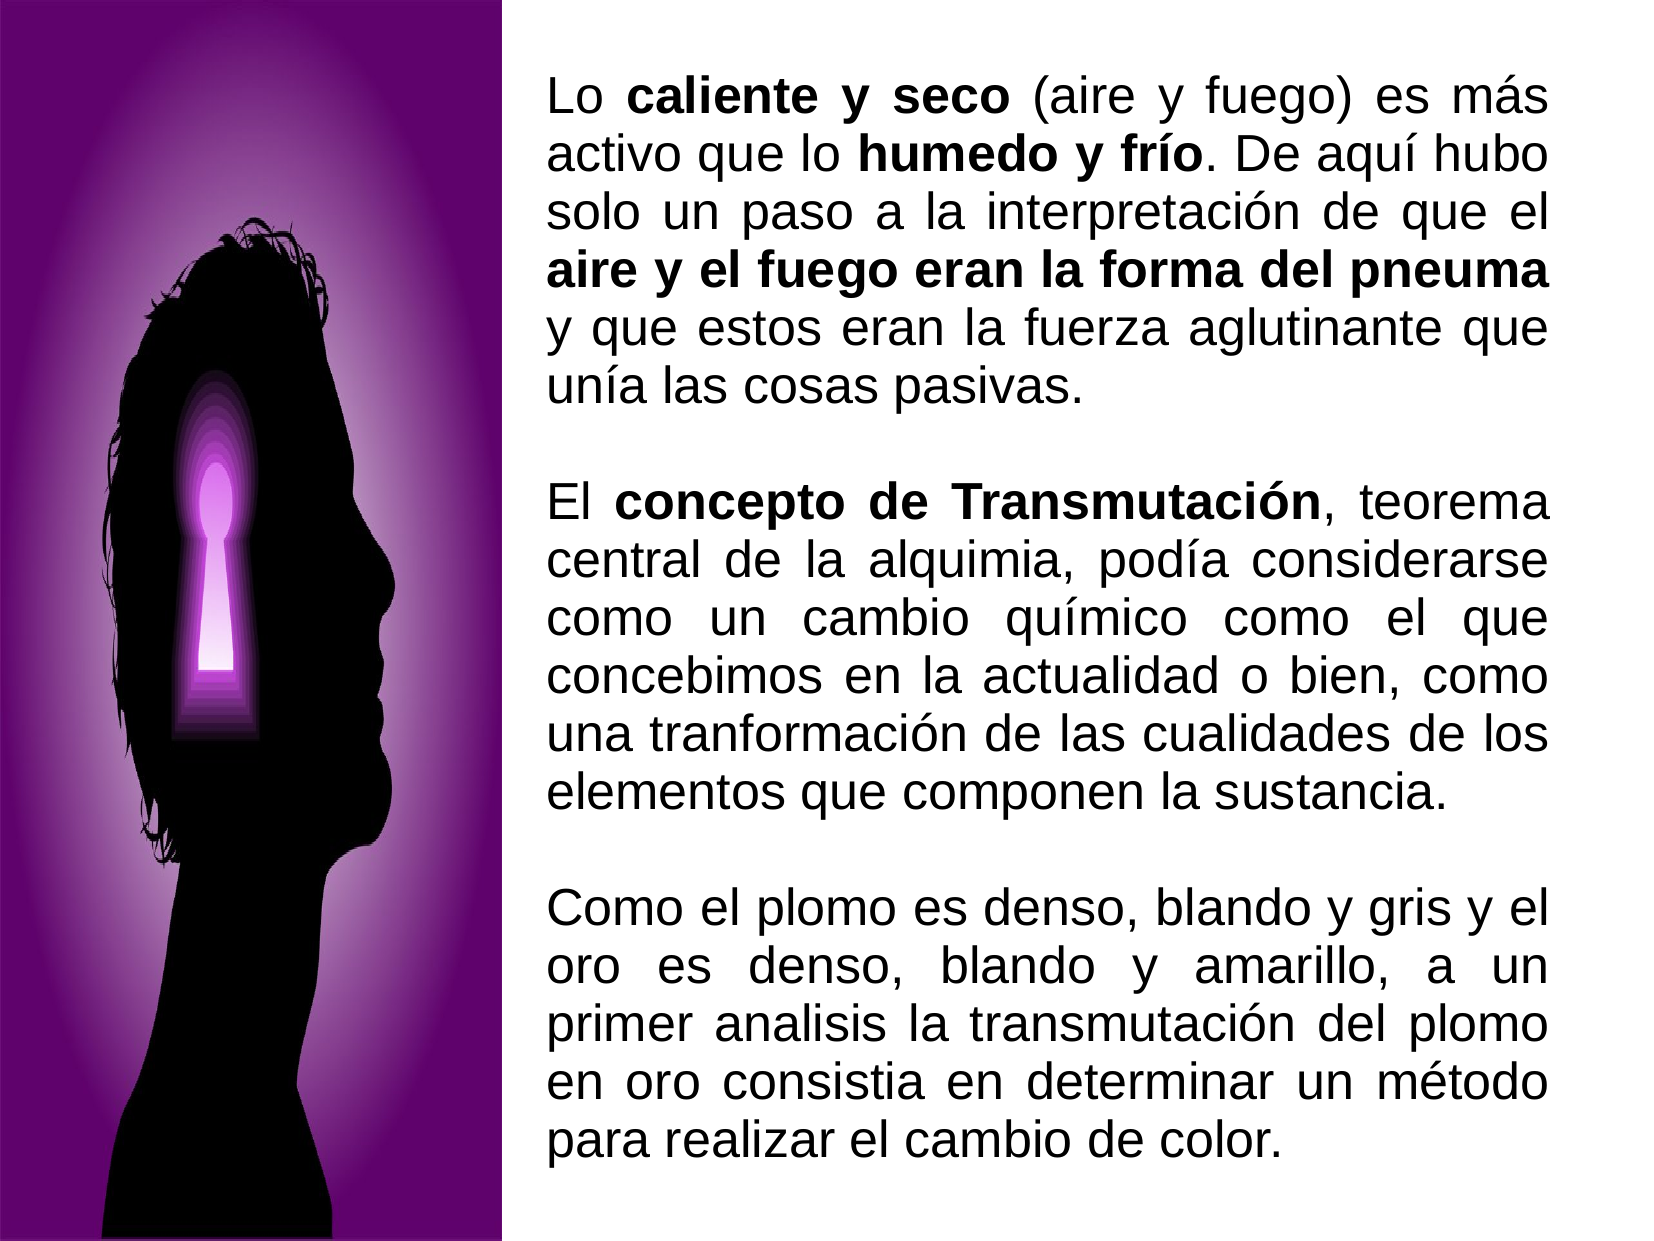

Lo caliente y seco (aire y fuego) es más activo que lo humedo y frío. De aquí hubo solo un paso a la interpretación de que el aire y el fuego eran la forma del pneuma y que estos eran la fuerza aglutinante que unía las cosas pasivas.
El concepto de Transmutación, teorema central de la alquimia, podía considerarse como un cambio químico como el que concebimos en la actualidad o bien, como una tranformación de las cualidades de los elementos que componen la sustancia.
Como el plomo es denso, blando y gris y el oro es denso, blando y amarillo, a un primer analisis la transmutación del plomo en oro consistia en determinar un método para realizar el cambio de color.